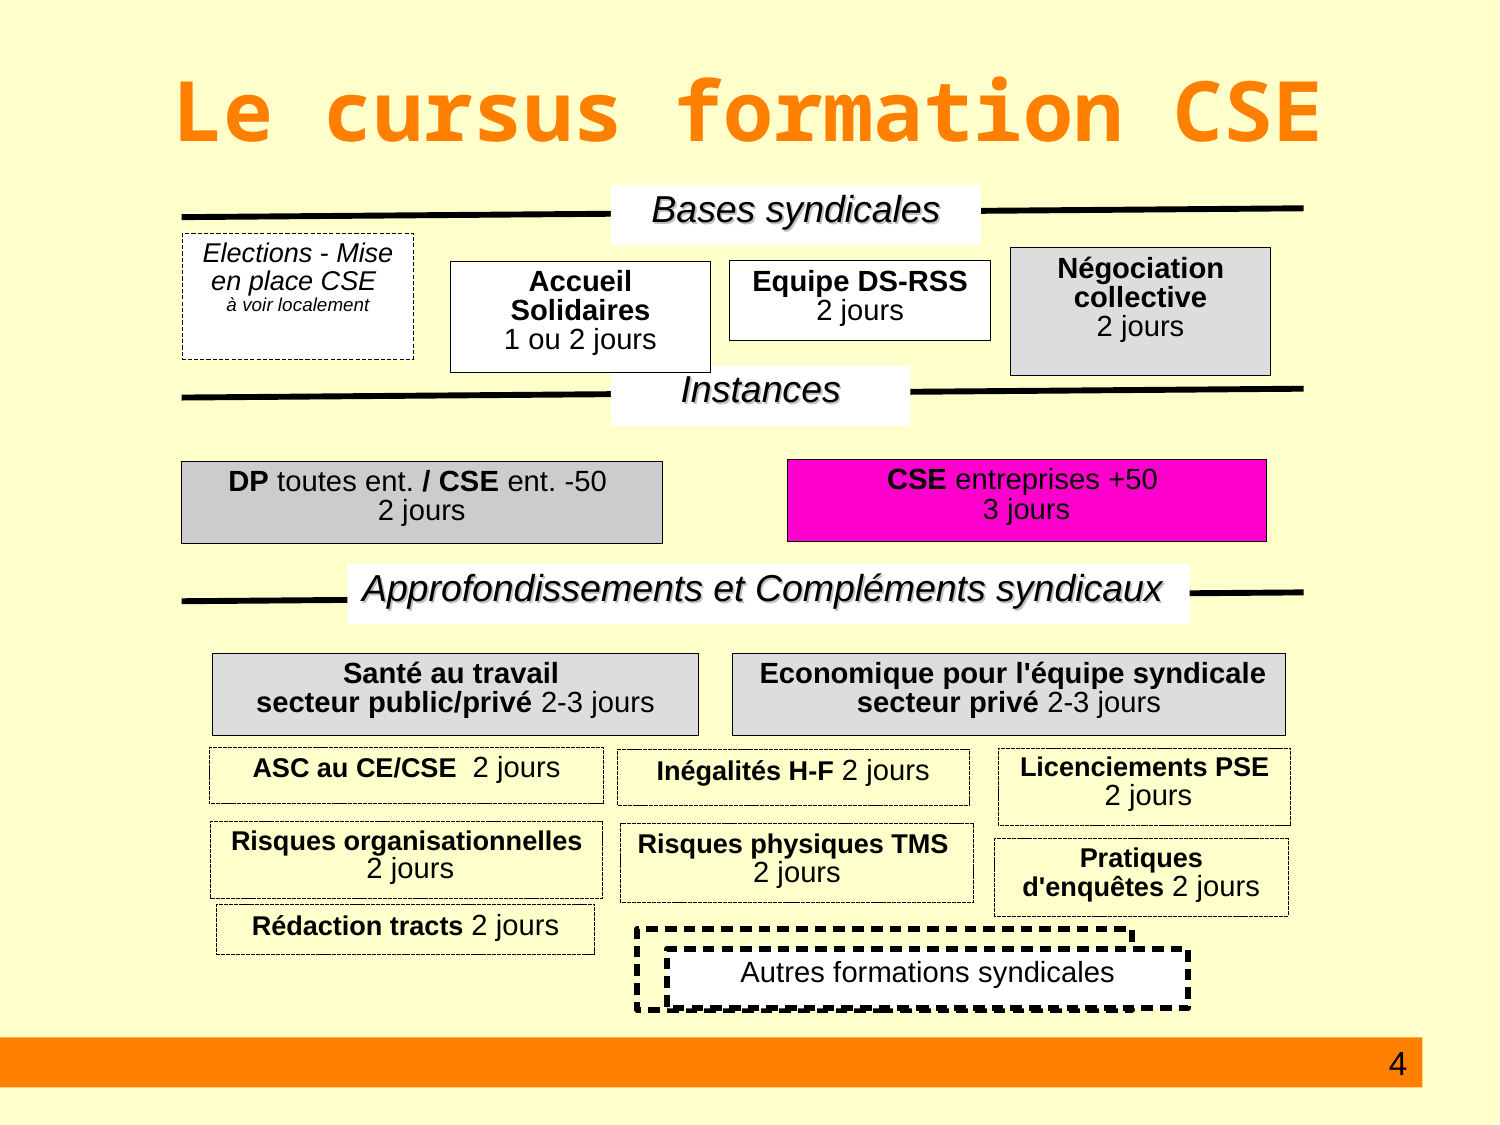

# Le cursus formation CSE
Bases syndicales
Elections - Mise en place CSE
à voir localement
Négociation collective
2 jours
Equipe DS-RSS
2 jours
Accueil Solidaires
1 ou 2 jours
Instances
CSE entreprises +50
3 jours
DP toutes ent. / CSE ent. -50
2 jours
Approfondissements et Compléments syndicaux
Santé au travail
secteur public/privé 2-3 jours
 Economique pour l'équipe syndicale secteur privé 2-3 jours
ASC au CE/CSE 2 jours
Licenciements PSE
 2 jours
Inégalités H-F 2 jours
Risques organisationnelles
 2 jours
Risques physiques TMS 2 jours
Pratiques d'enquêtes 2 jours
Rédaction tracts 2 jours
Autres formations syndicales